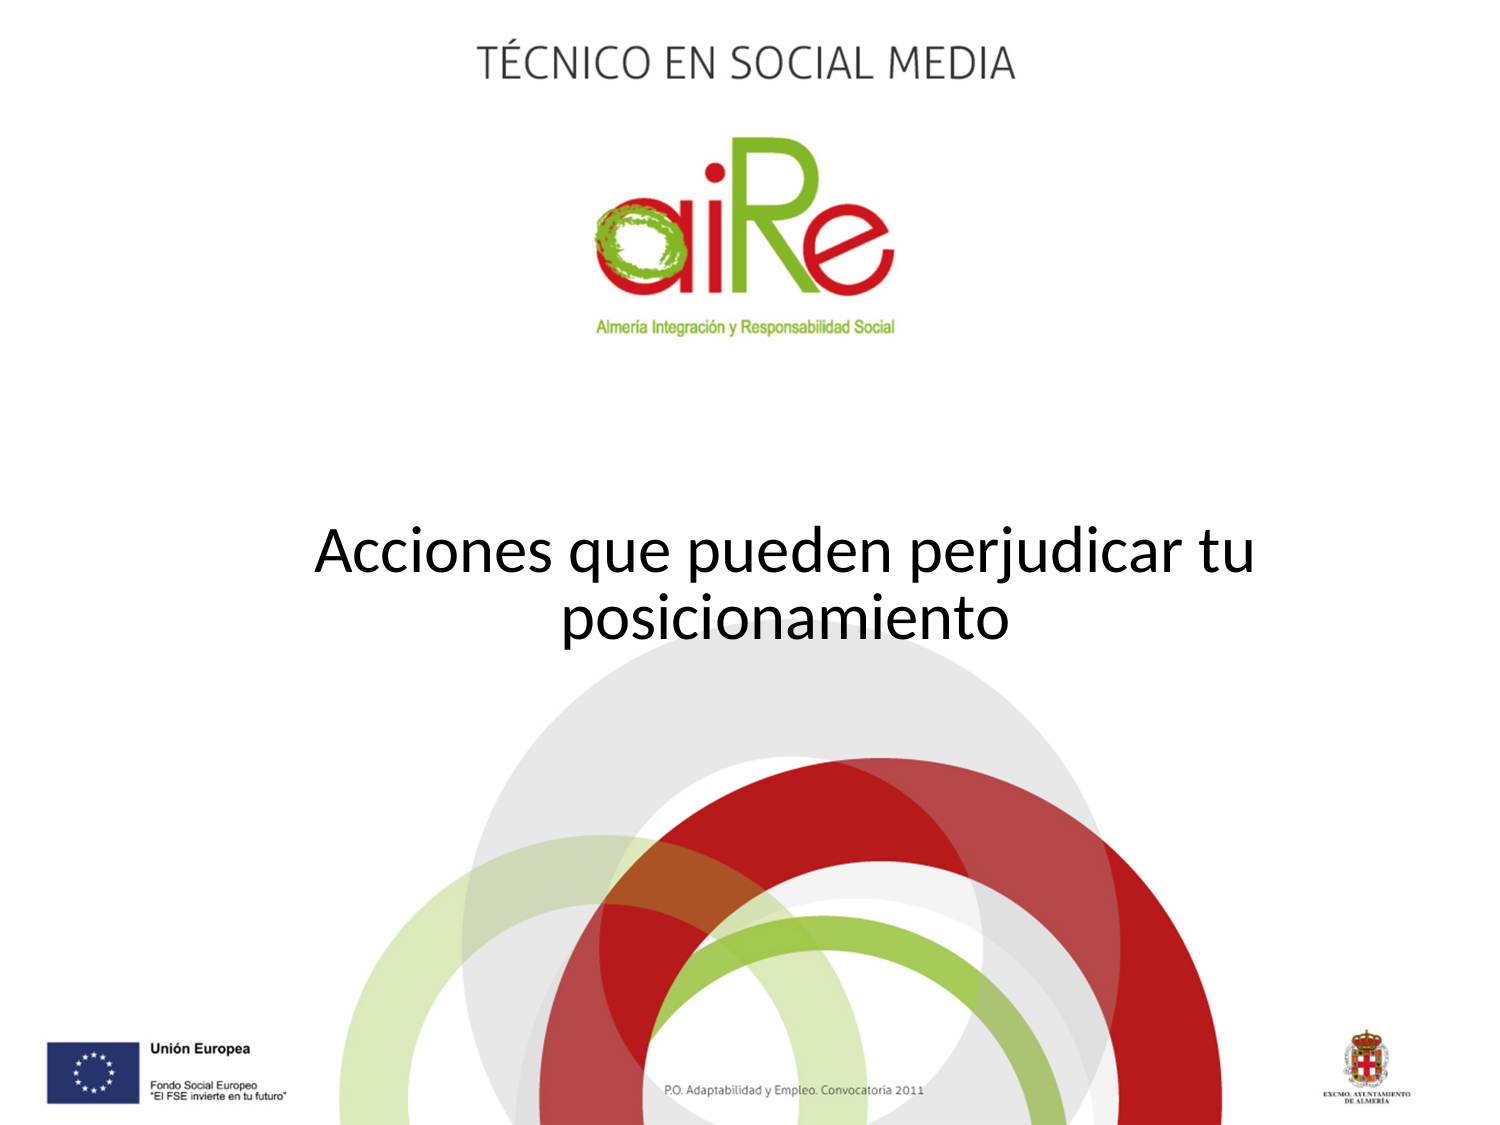

# Acciones que pueden perjudicar tu posicionamiento